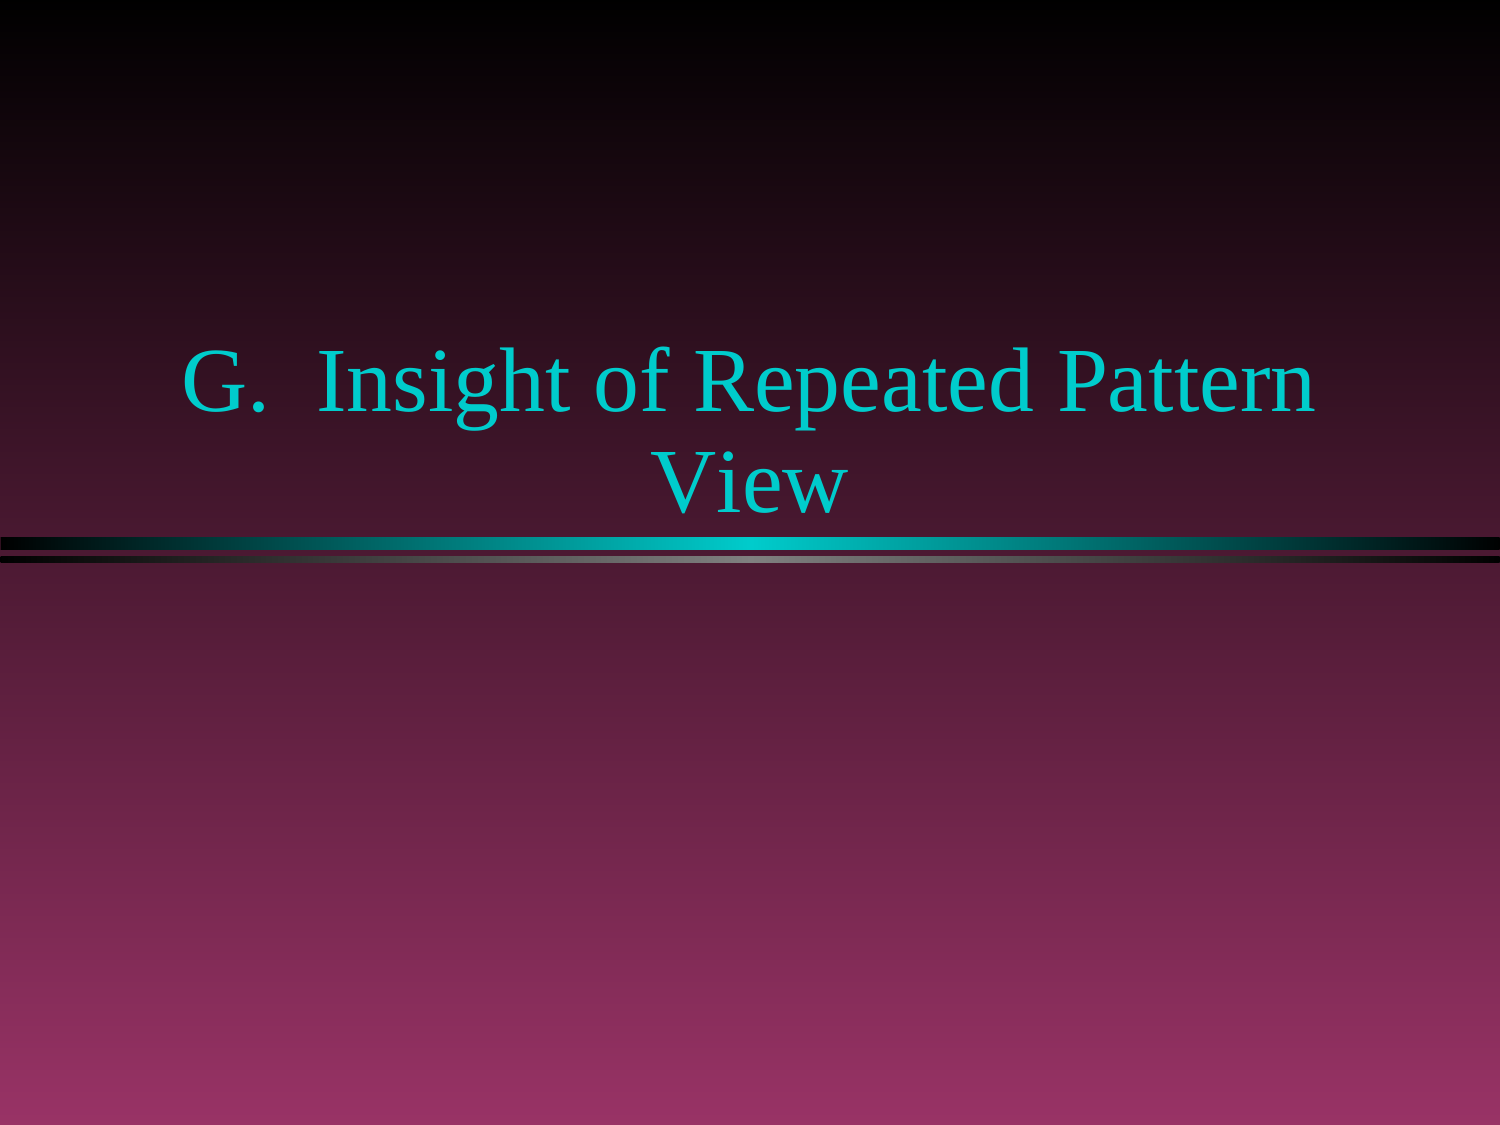

# G. Insight of Repeated Pattern View